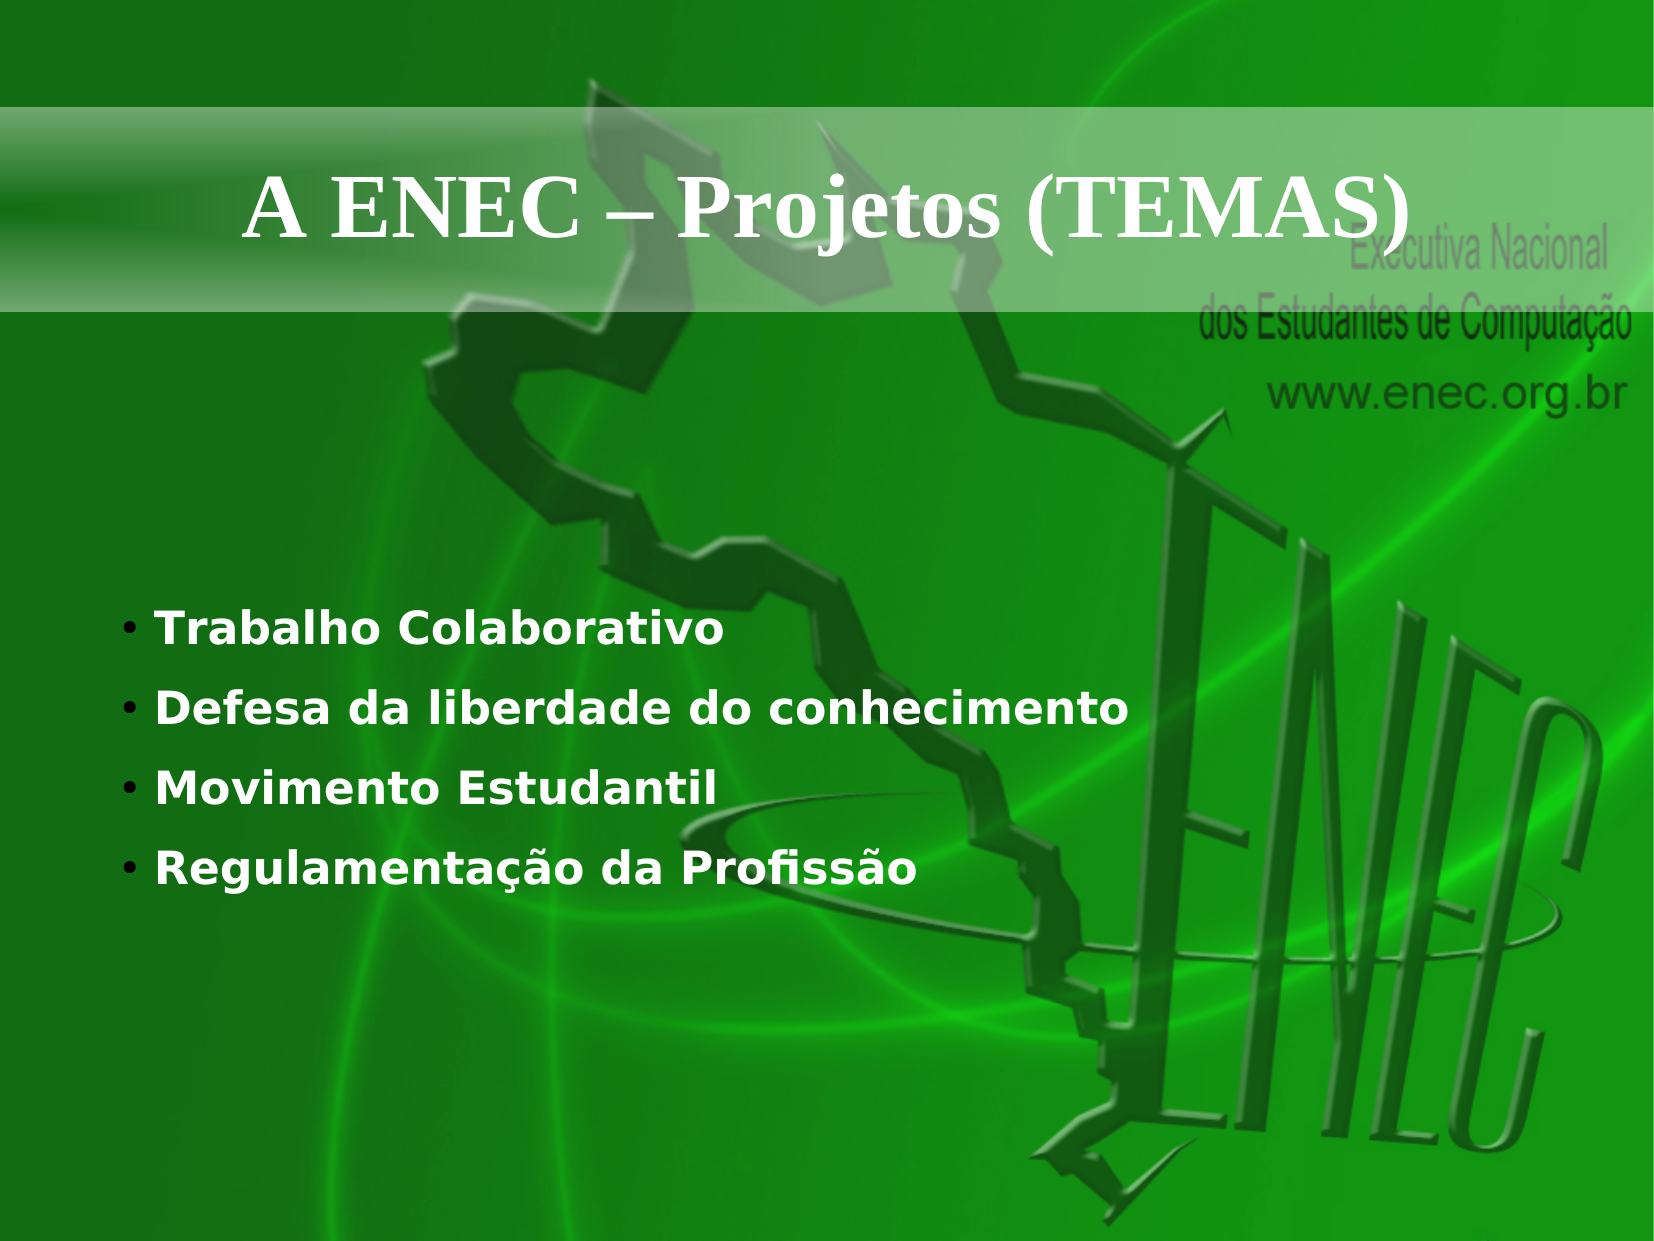

# A ENEC – Projetos (TEMAS)
 Trabalho Colaborativo
 Defesa da liberdade do conhecimento
 Movimento Estudantil
 Regulamentação da Profissão